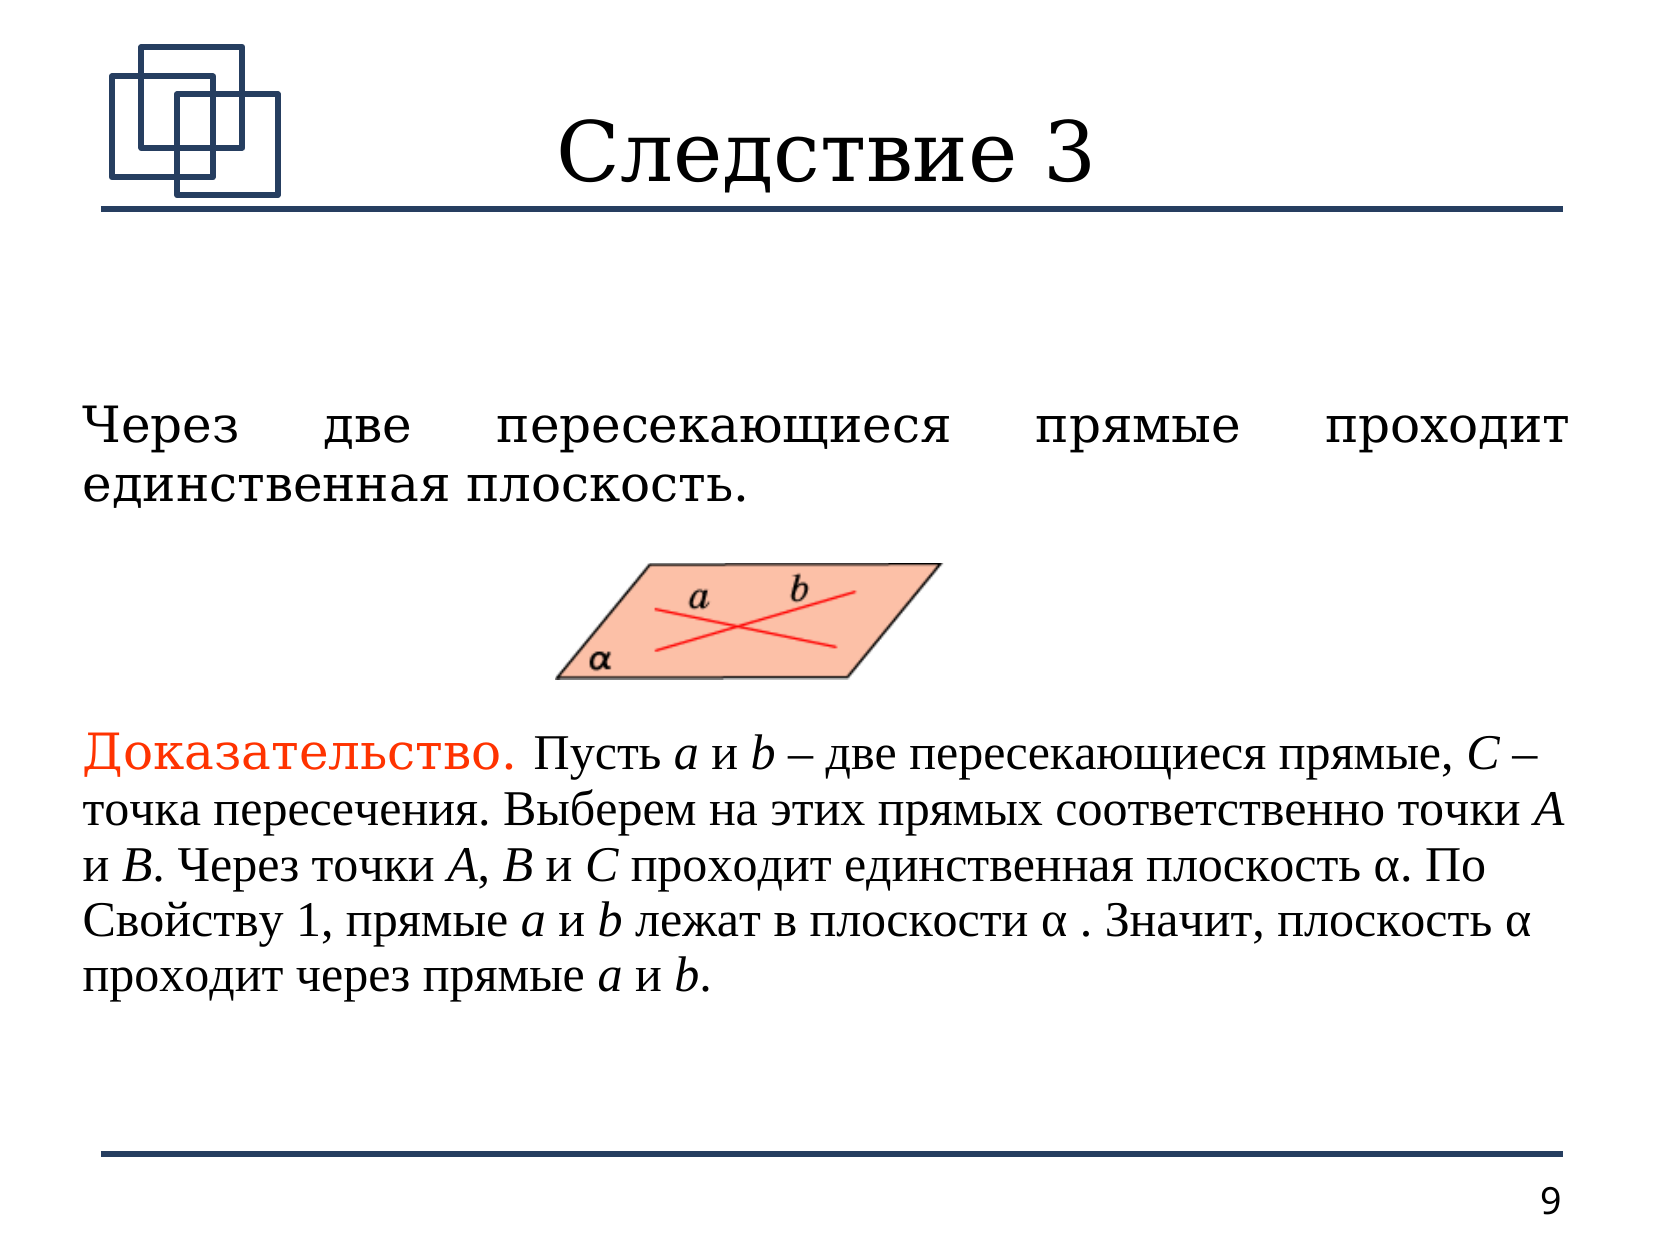

# Следствие 3
Через две пересекающиеся прямые проходит единственная плоскость.
Доказательство. Пусть a и b – две пересекающиеся прямые, C – точка пересечения. Выберем на этих прямых соответственно точки A и B. Через точки A, B и C проходит единственная плоскость α. По Свойству 1, прямые a и b лежат в плоскости α . Значит, плоскость α проходит через прямые a и b.